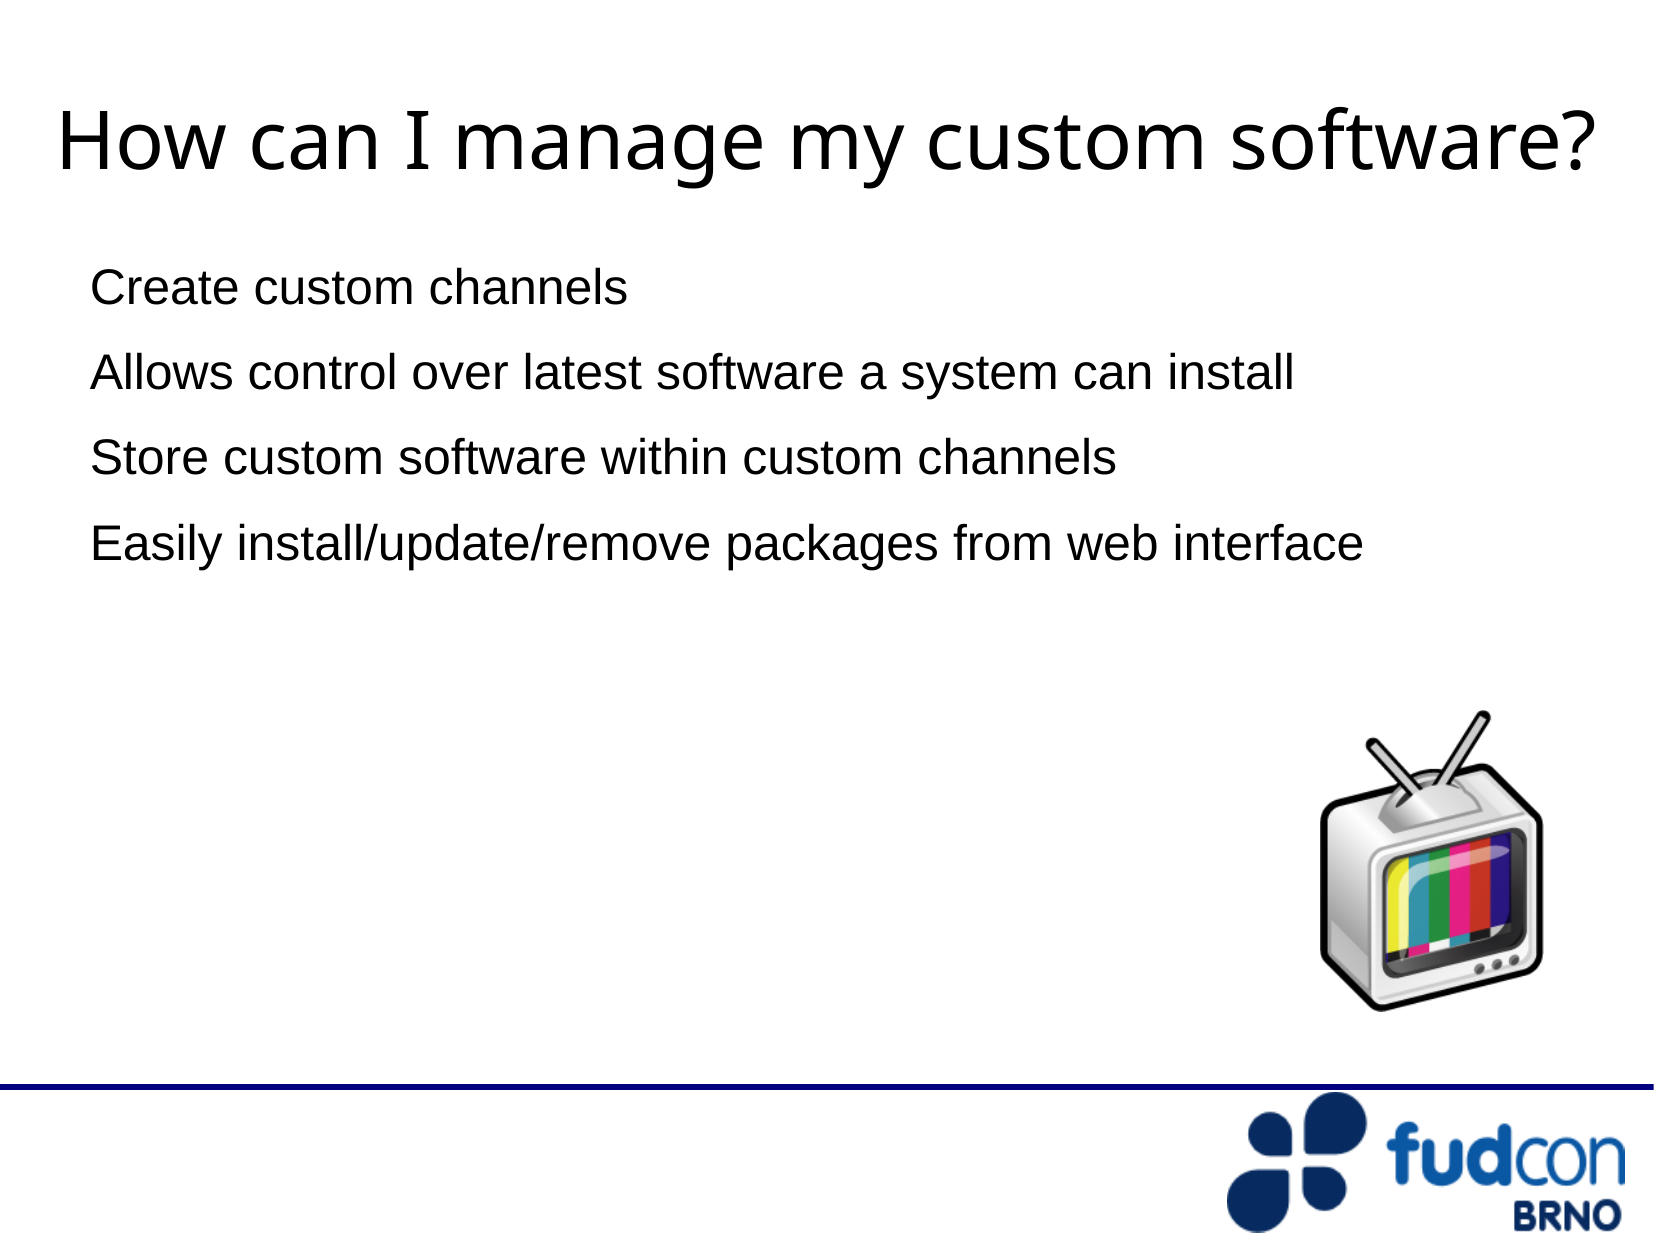

# How can I manage my custom software?
Create custom channels
Allows control over latest software a system can install
Store custom software within custom channels
Easily install/update/remove packages from web interface